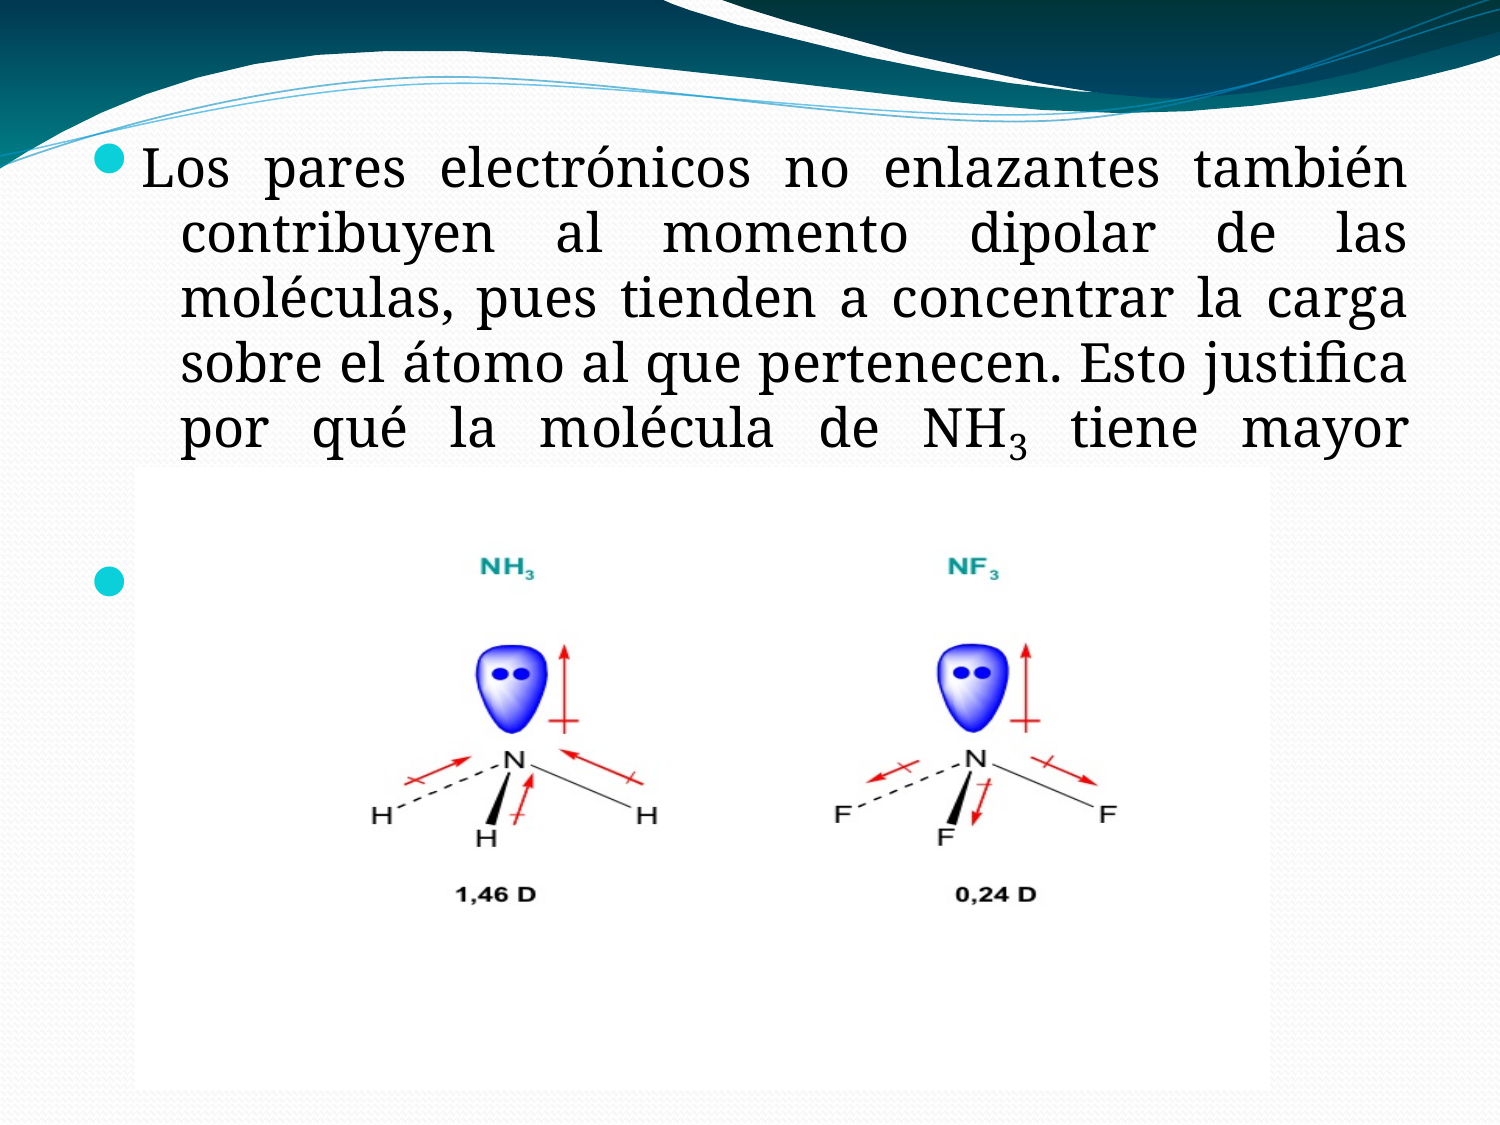

# Los pares electrónicos no enlazantes también contribuyen al momento dipolar de las moléculas, pues tienden a concentrar la carga sobre el átomo al que pertenecen. Esto justifica por qué la molécula de NH3 tiene mayor momento dipolar que la de NF3